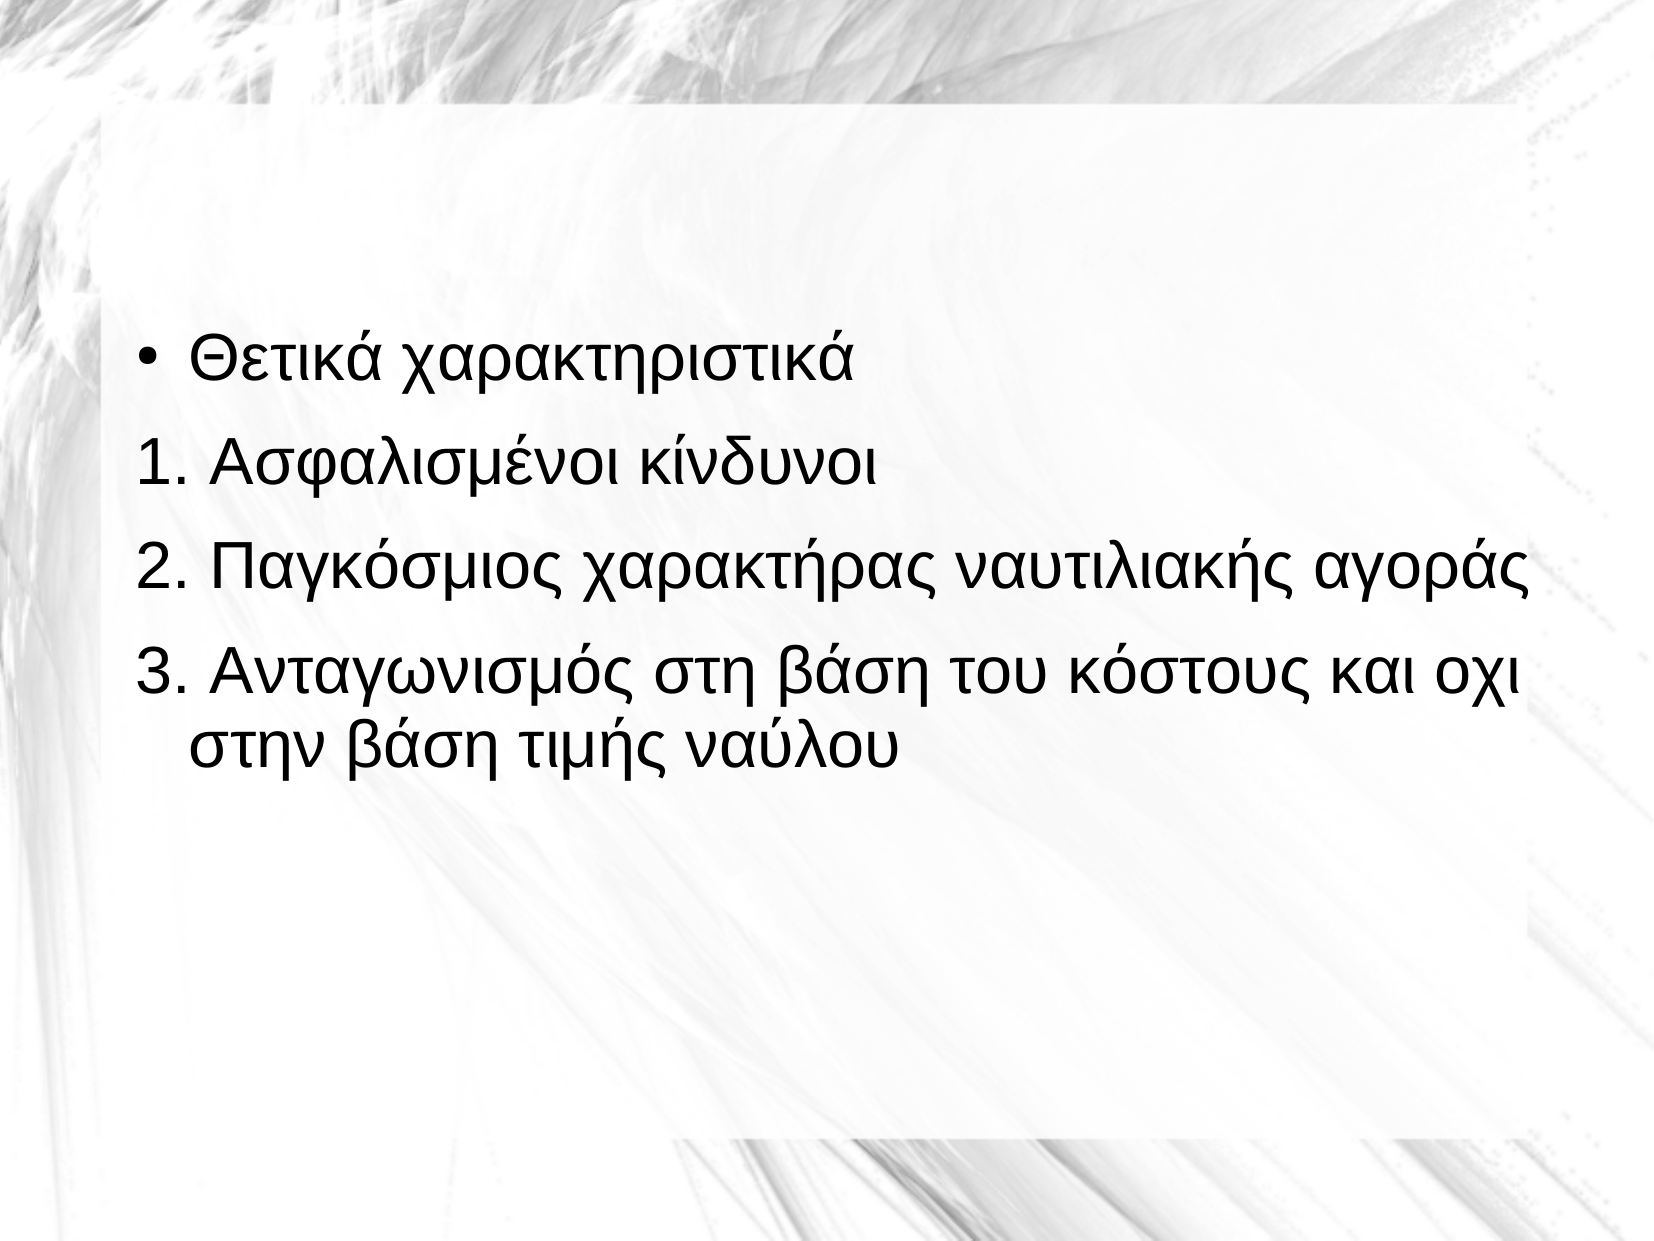

# Θετικά χαρακτηριστικά
 Ασφαλισμένοι κίνδυνοι
 Παγκόσμιος χαρακτήρας ναυτιλιακής αγοράς
 Ανταγωνισμός στη βάση του κόστους και οχι στην βάση τιμής ναύλου